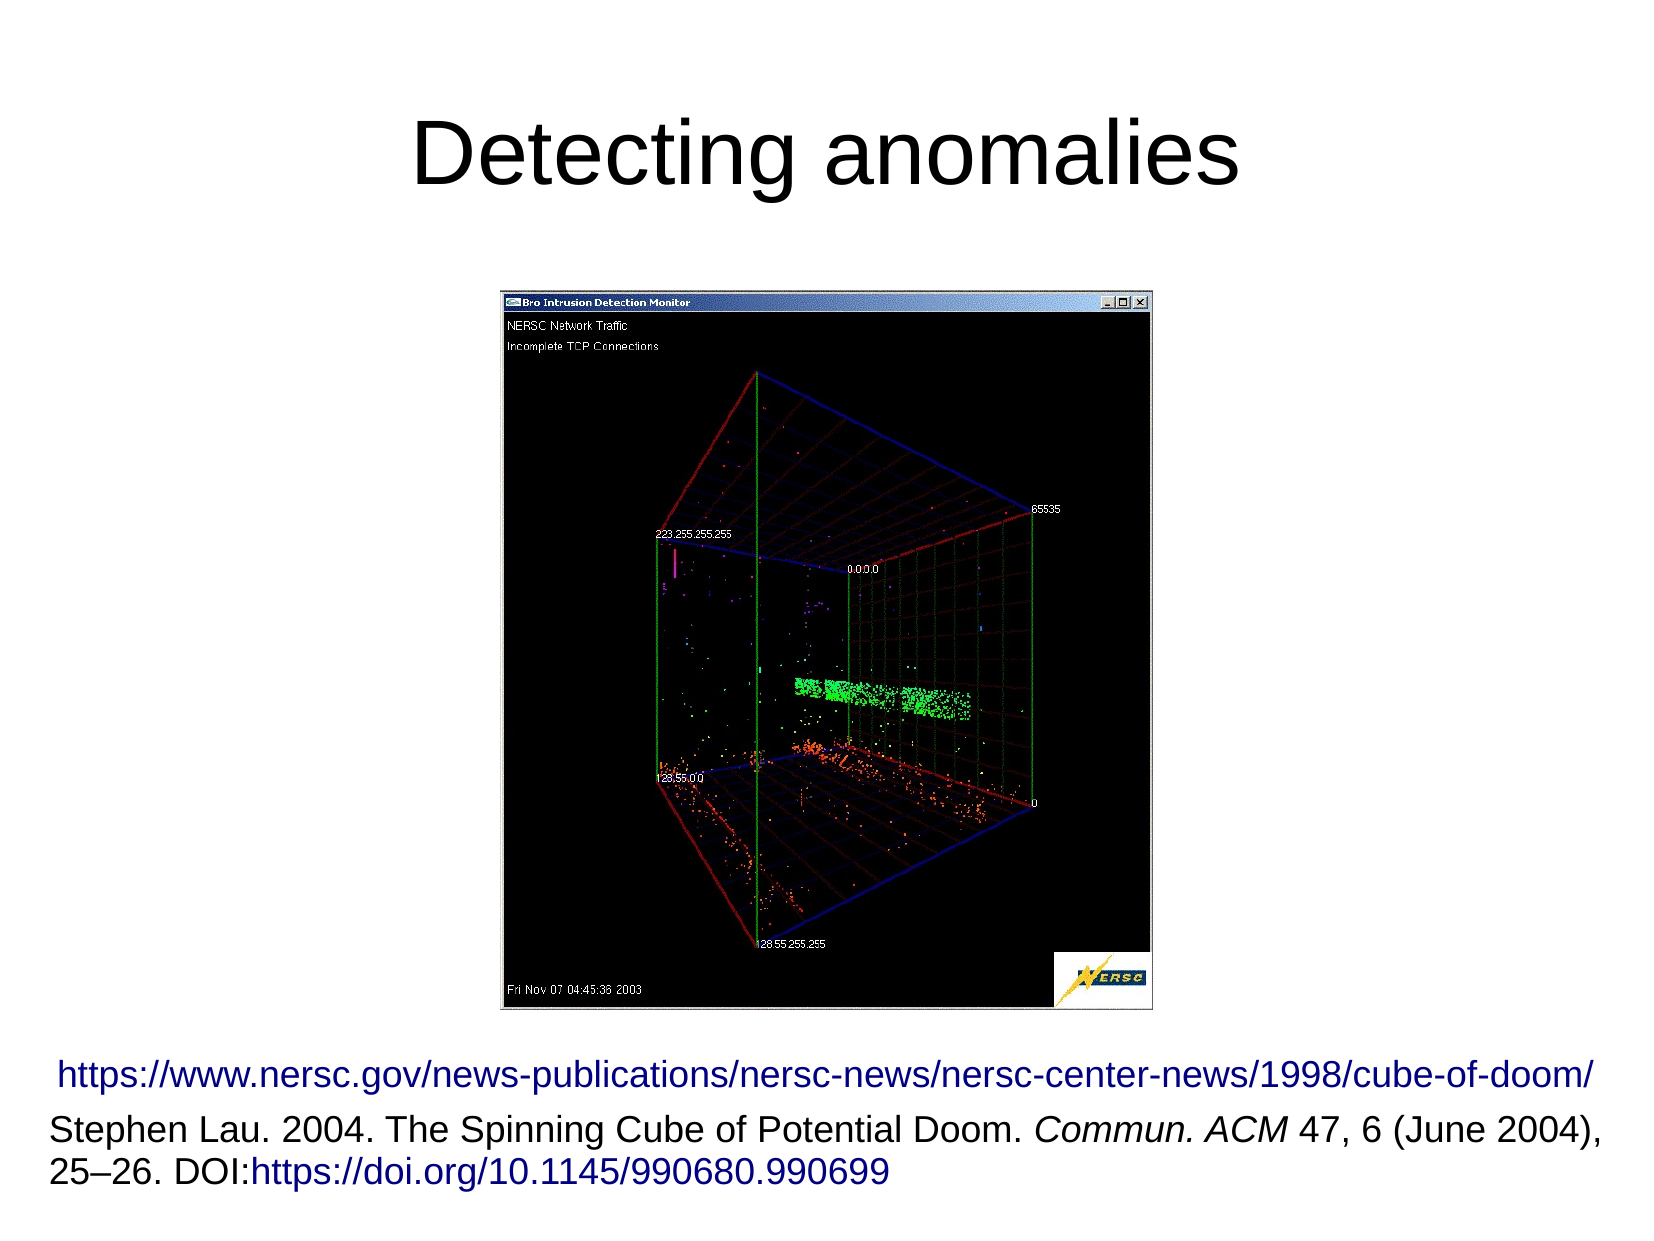

# Detecting anomalies
https://www.nersc.gov/news-publications/nersc-news/nersc-center-news/1998/cube-of-doom/
Stephen Lau. 2004. The Spinning Cube of Potential Doom. Commun. ACM 47, 6 (June 2004), 25–26. DOI:https://doi.org/10.1145/990680.990699